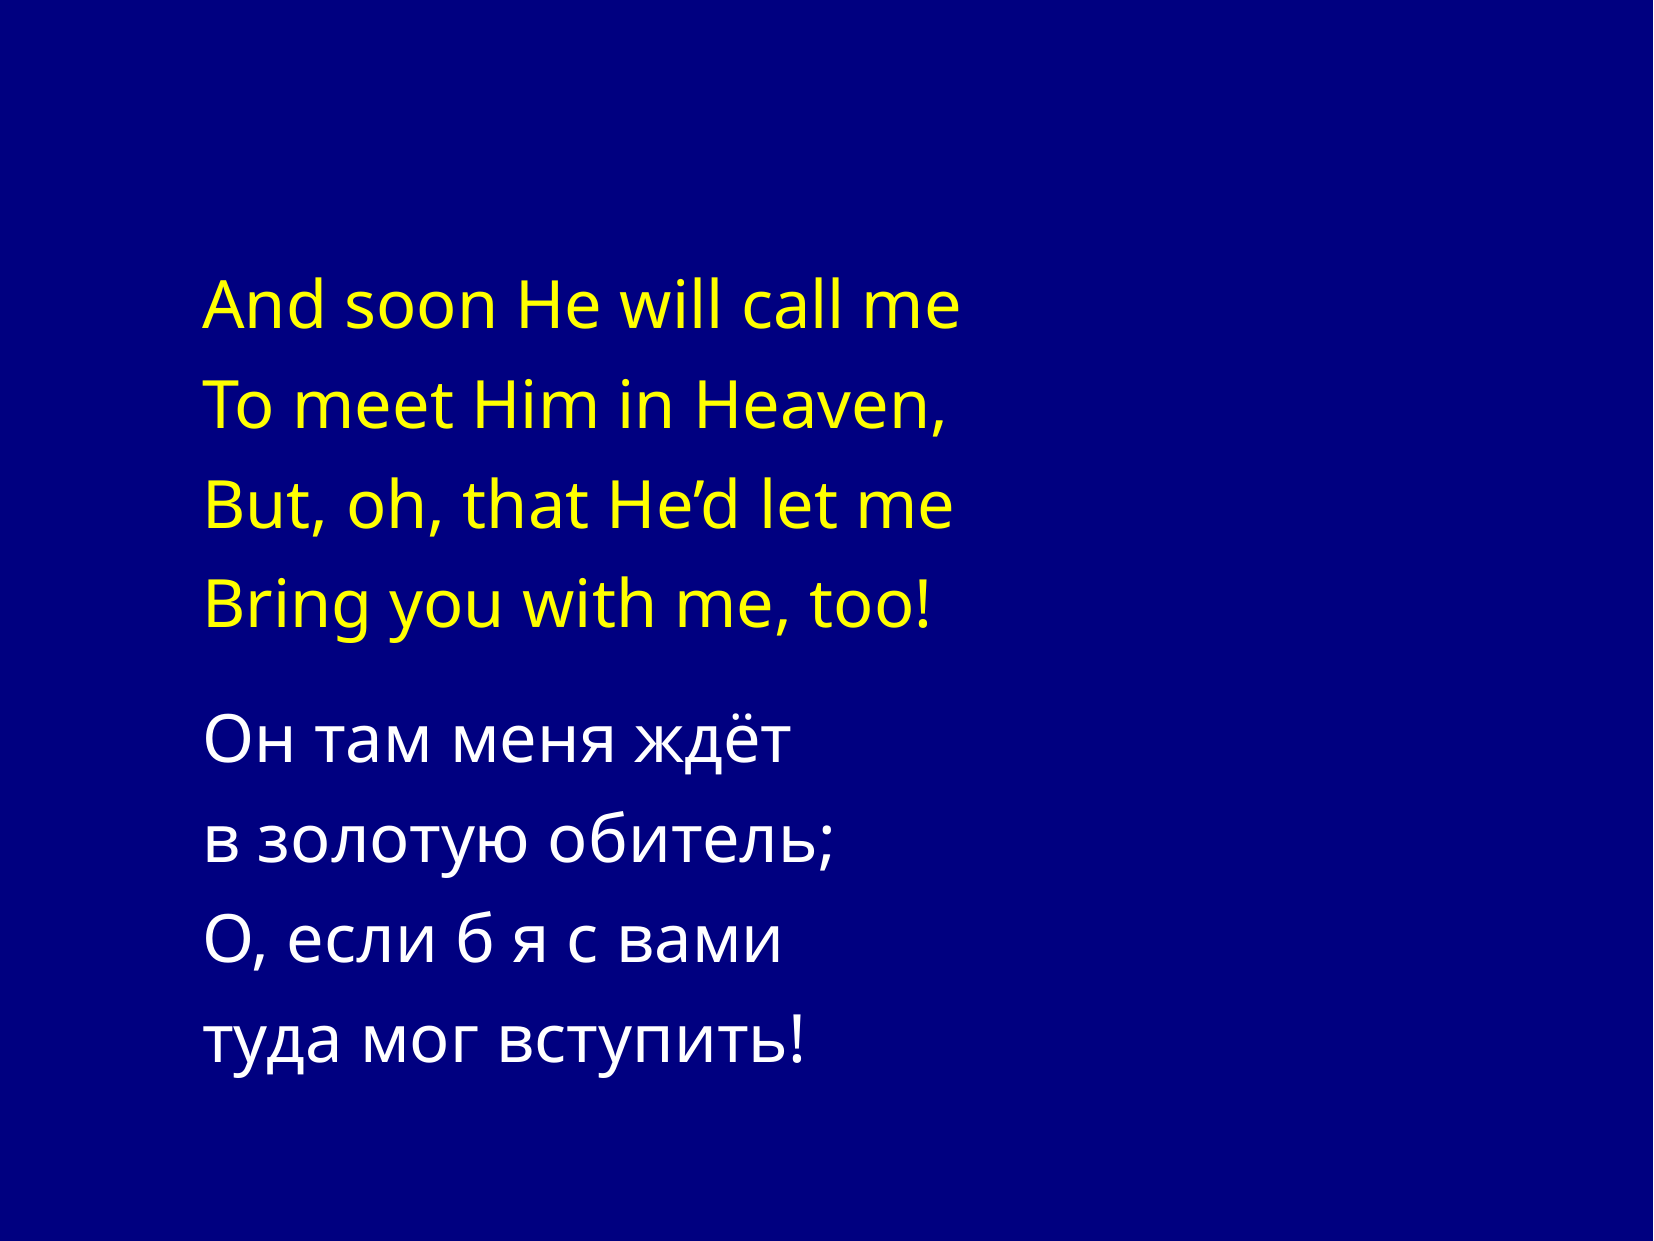

And soon He will call me
	To meet Him in Heaven,
	But, oh, that He’d let me
	Bring you with me, too!
	Он там меня ждёт
	в золотую обитель;
	О, если б я с вами
	туда мог вступить!